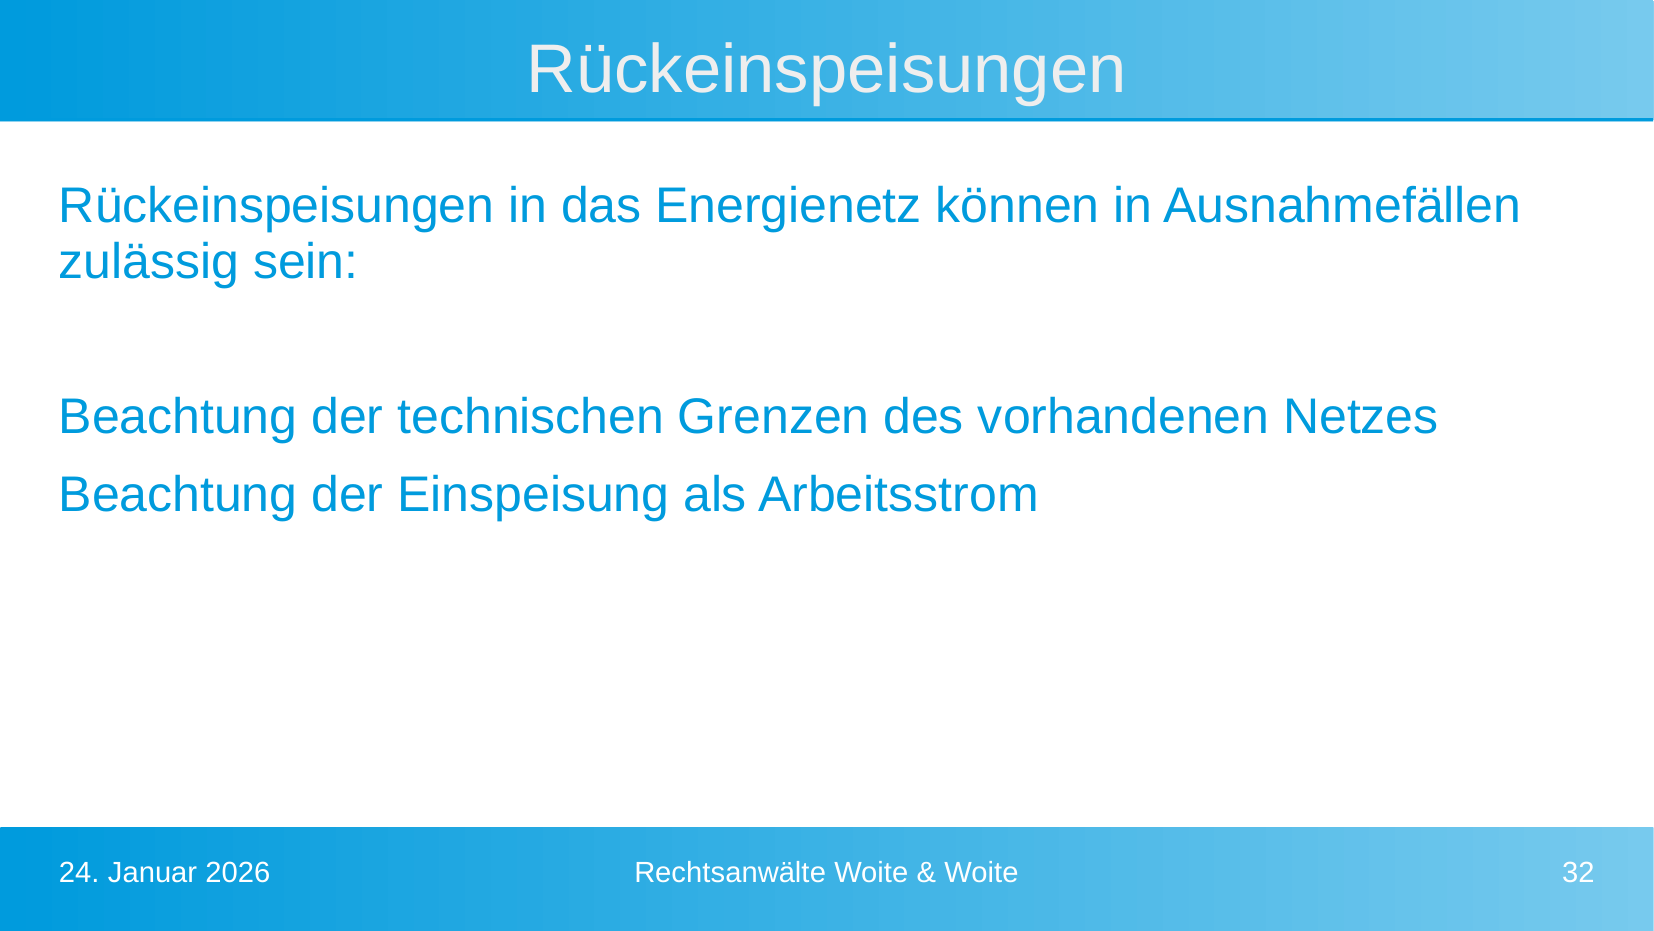

# Rückeinspeisungen
Rückeinspeisungen in das Energienetz können in Ausnahmefällen zulässig sein:
Beachtung der technischen Grenzen des vorhandenen Netzes
Beachtung der Einspeisung als Arbeitsstrom
32